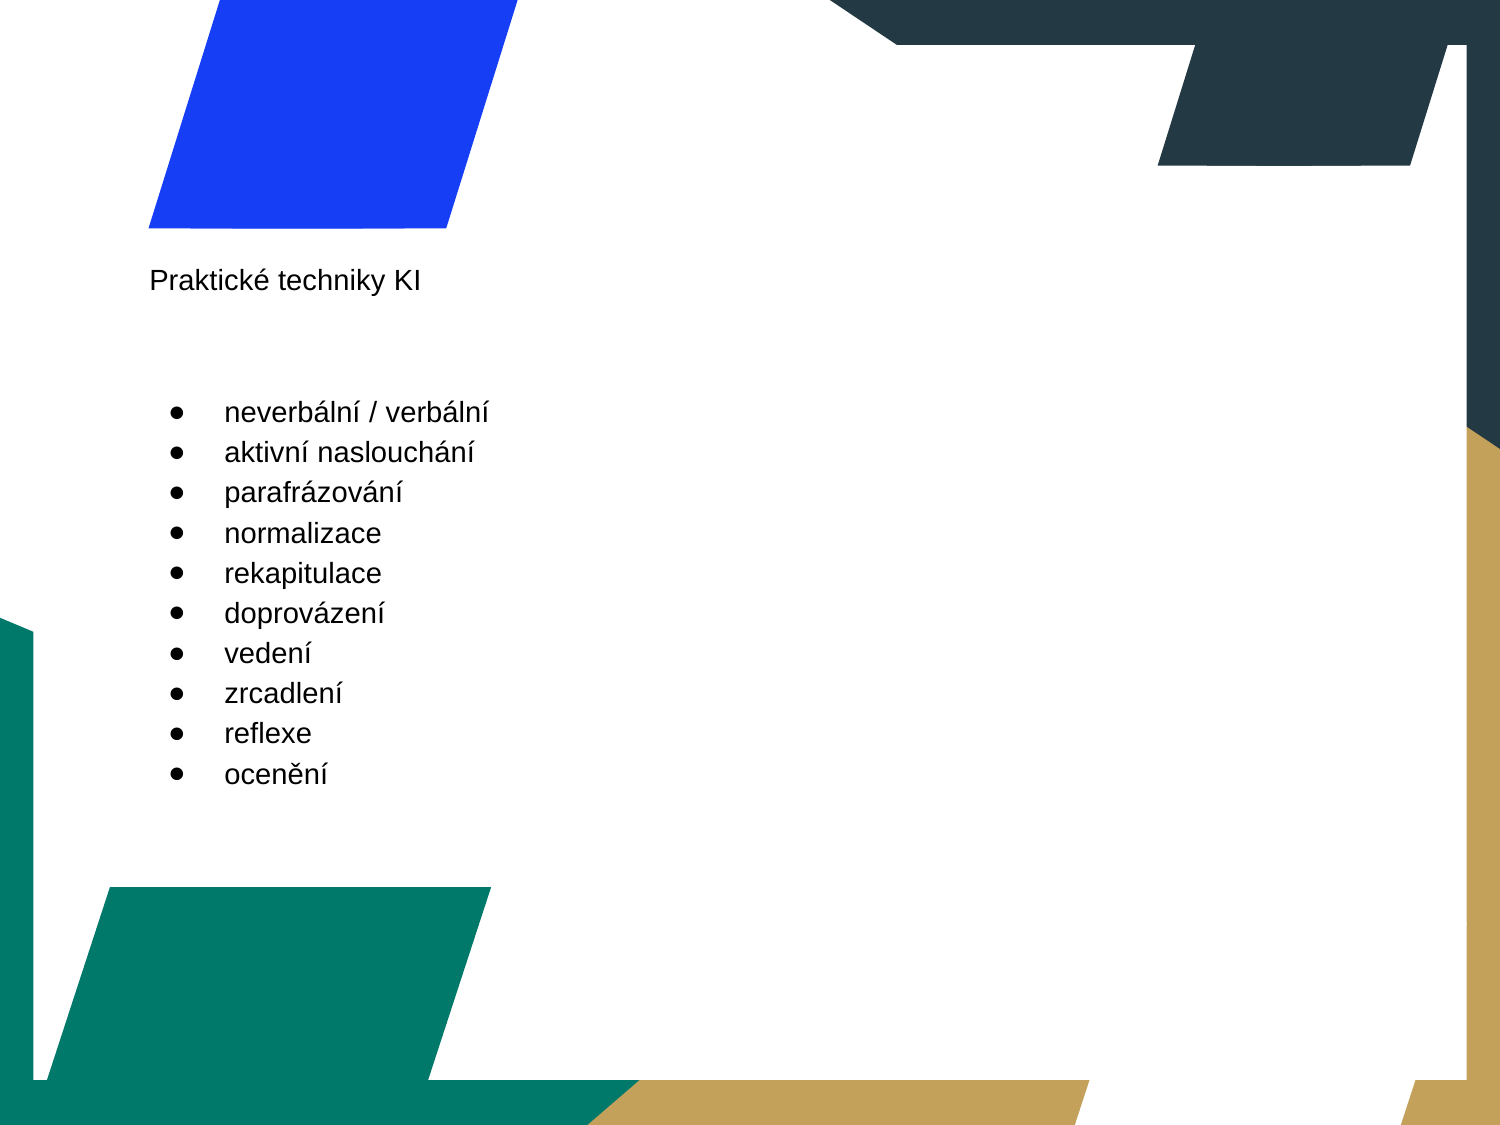

# Praktické techniky KI
neverbální / verbální
aktivní naslouchání
parafrázování
normalizace
rekapitulace
doprovázení
vedení
zrcadlení
reflexe
ocenění